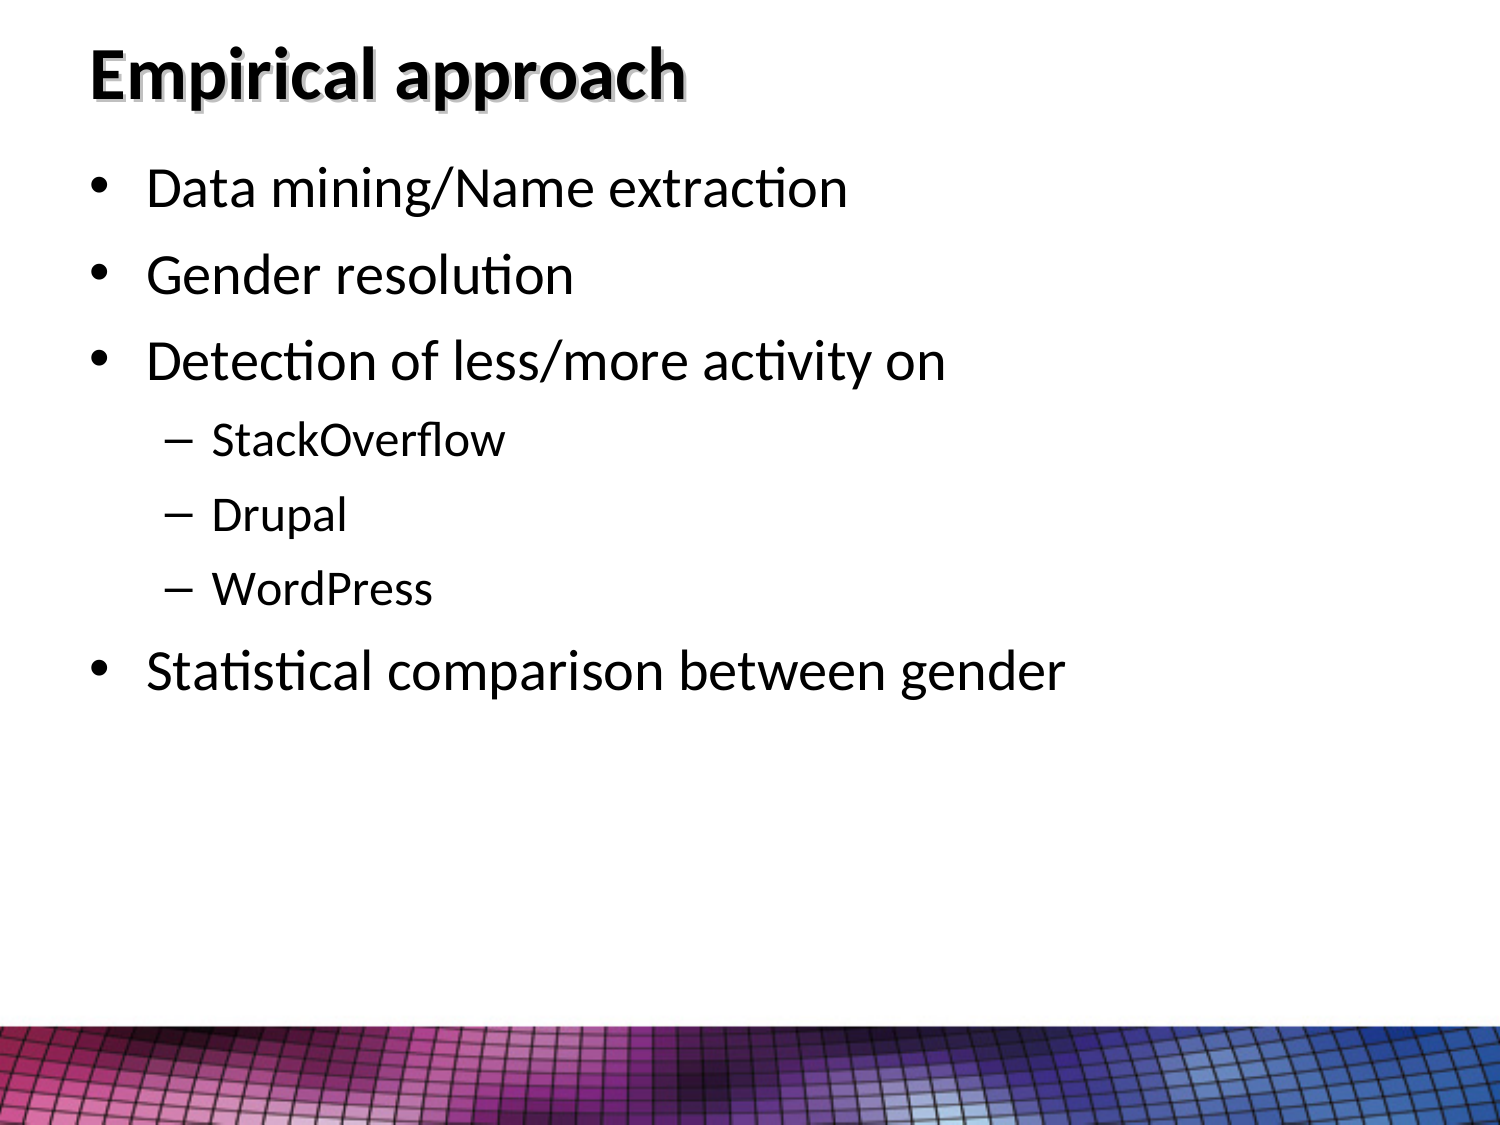

# Empirical approach
Data mining/Name extraction
Gender resolution
Detection of less/more activity on
StackOverflow
Drupal
WordPress
Statistical comparison between gender